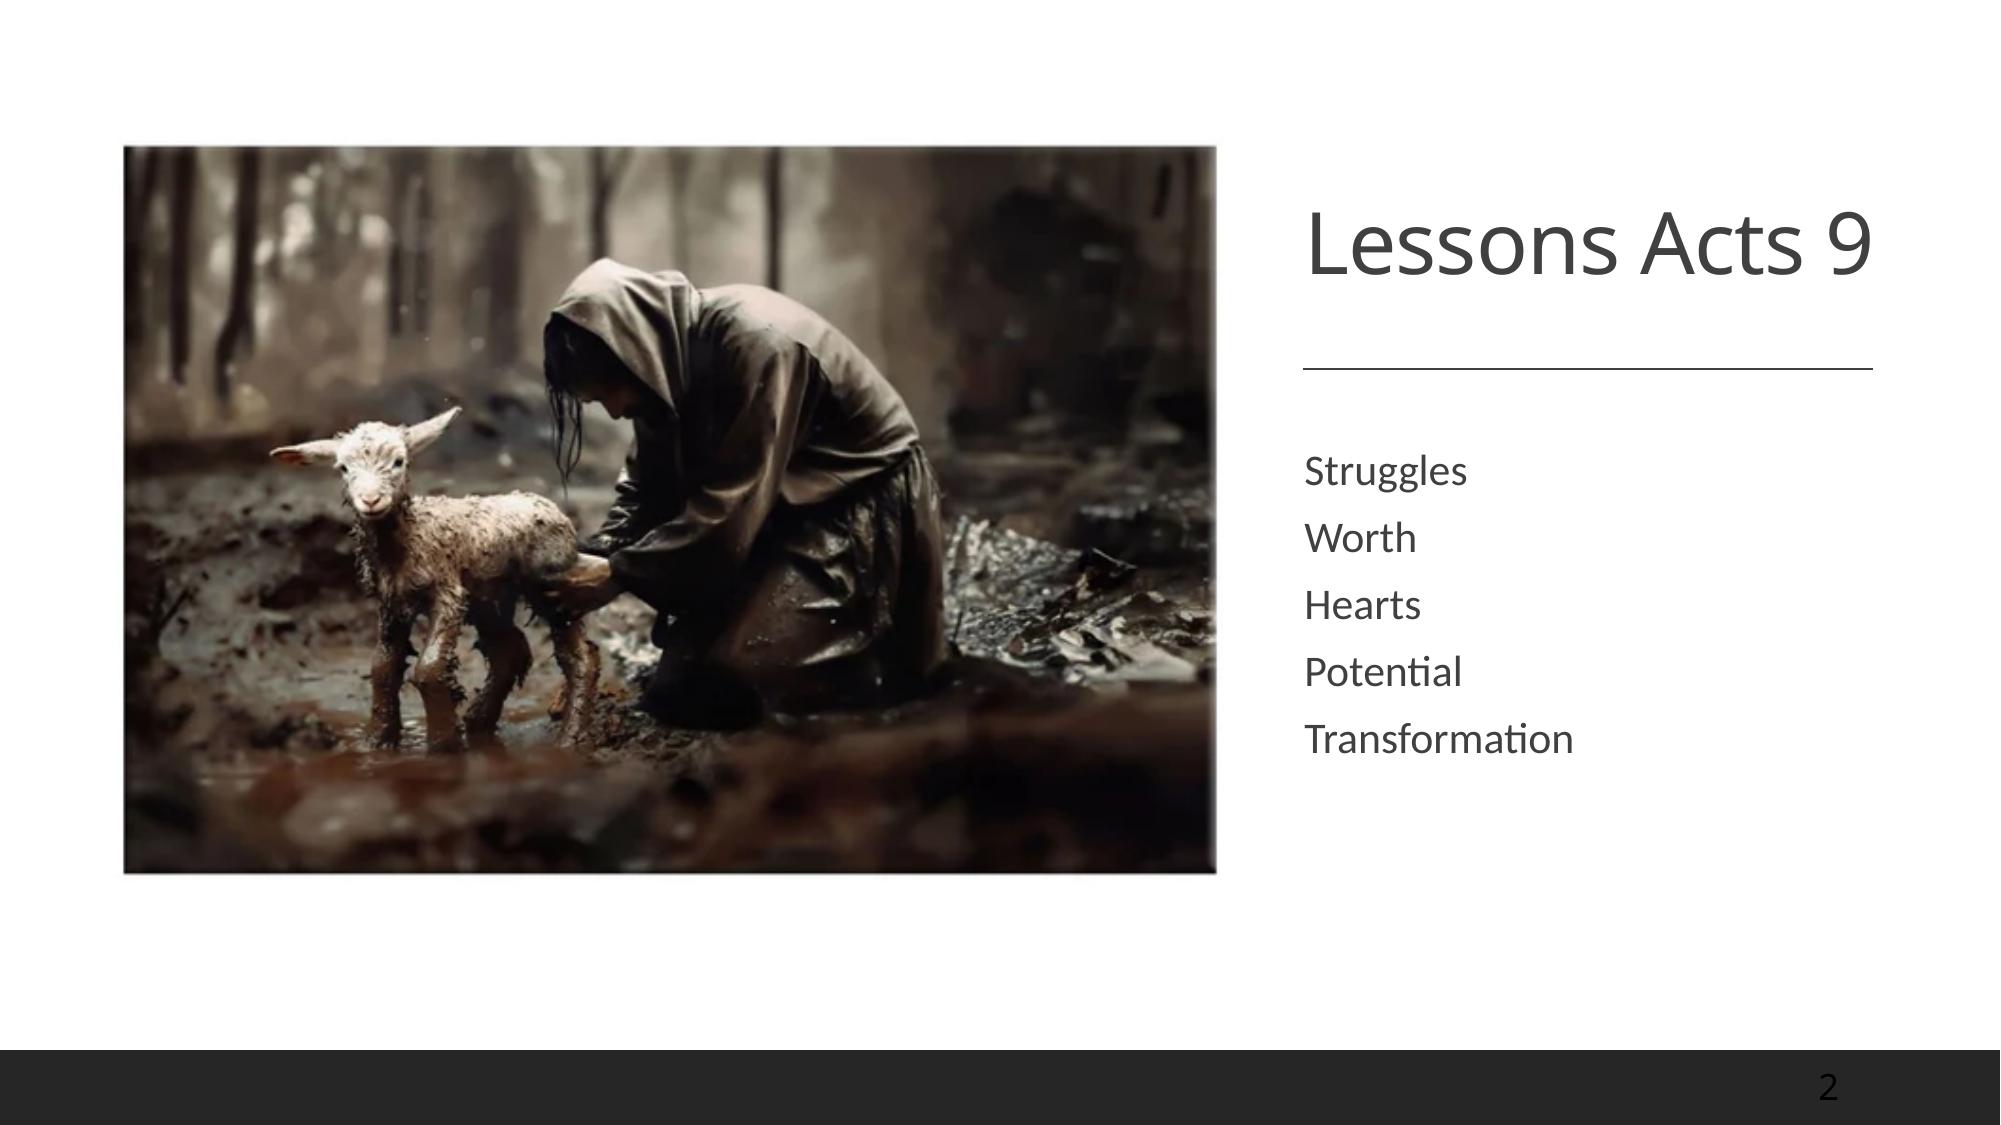

# Lessons Acts 9
Struggles
Worth
Hearts
Potential
Transformation